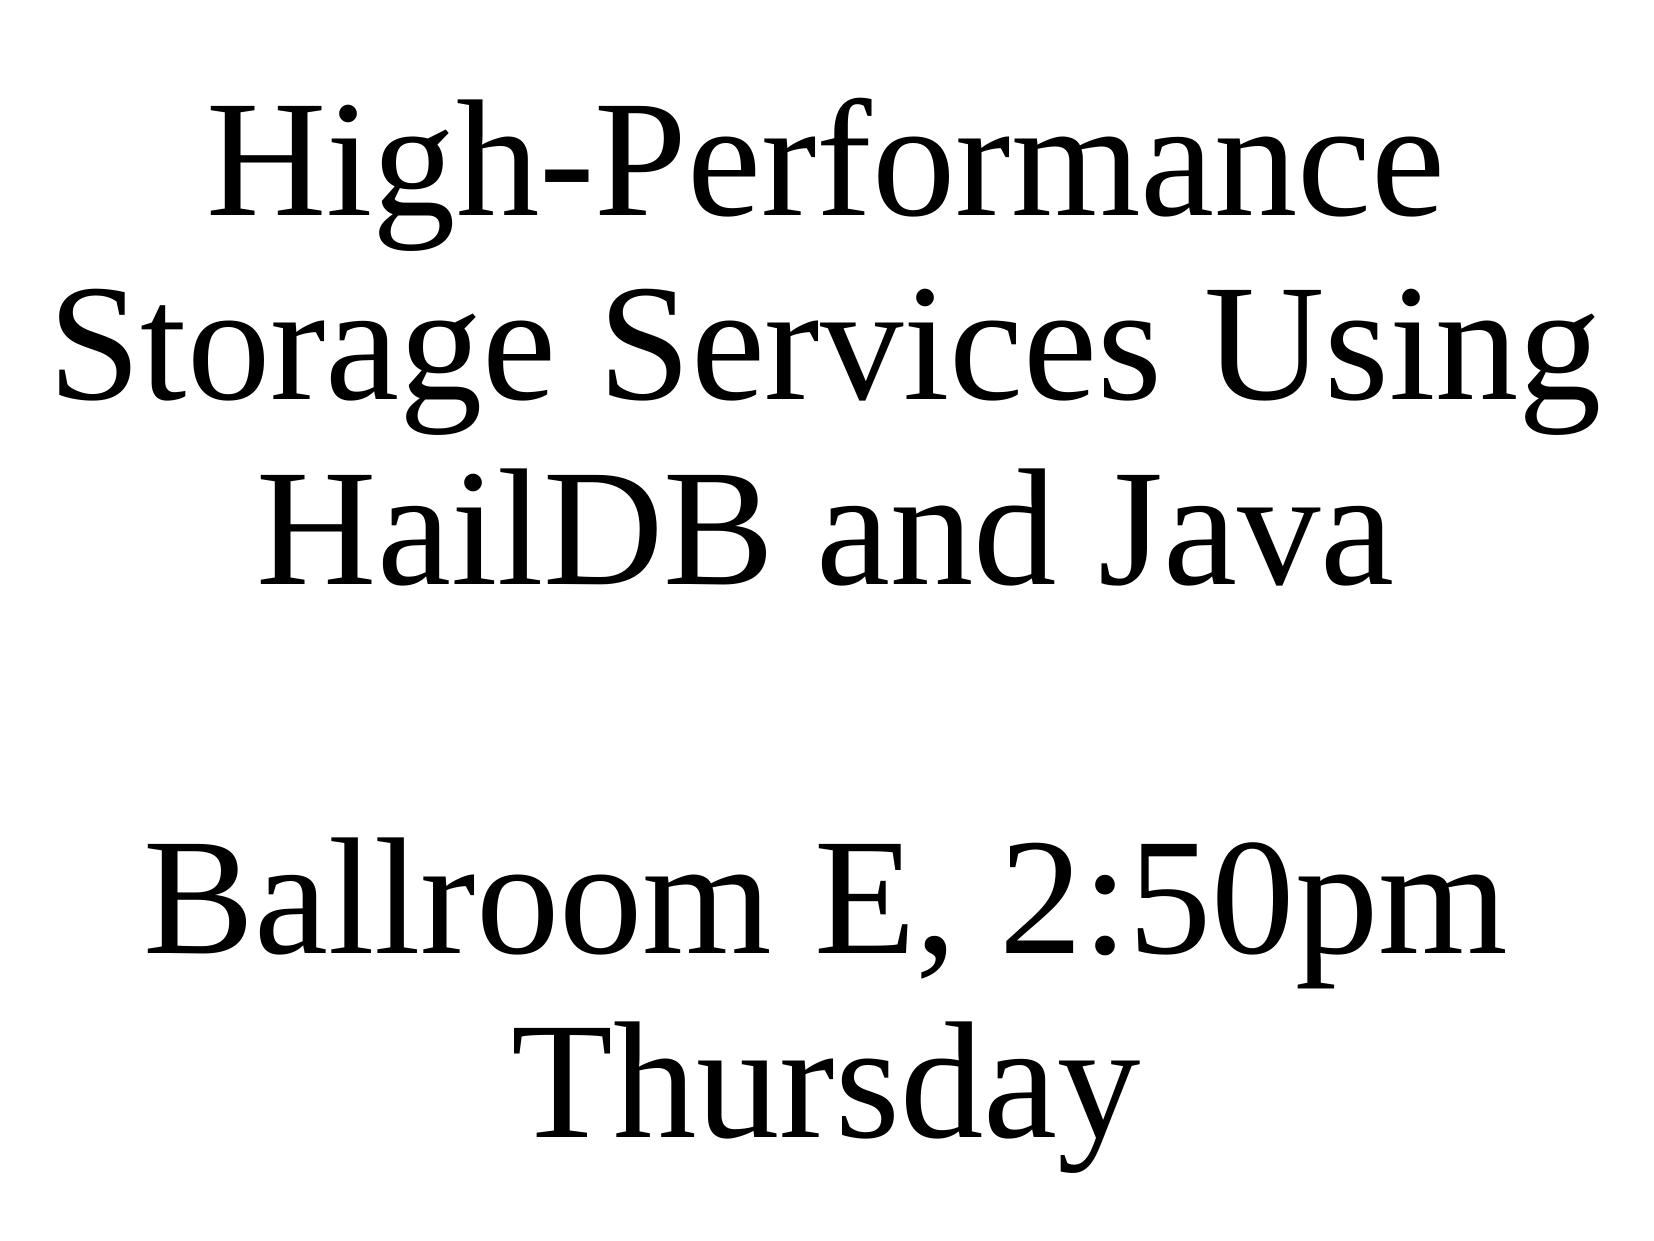

# High-Performance Storage Services Using HailDB and Java Ballroom E, 2:50pm Thursday